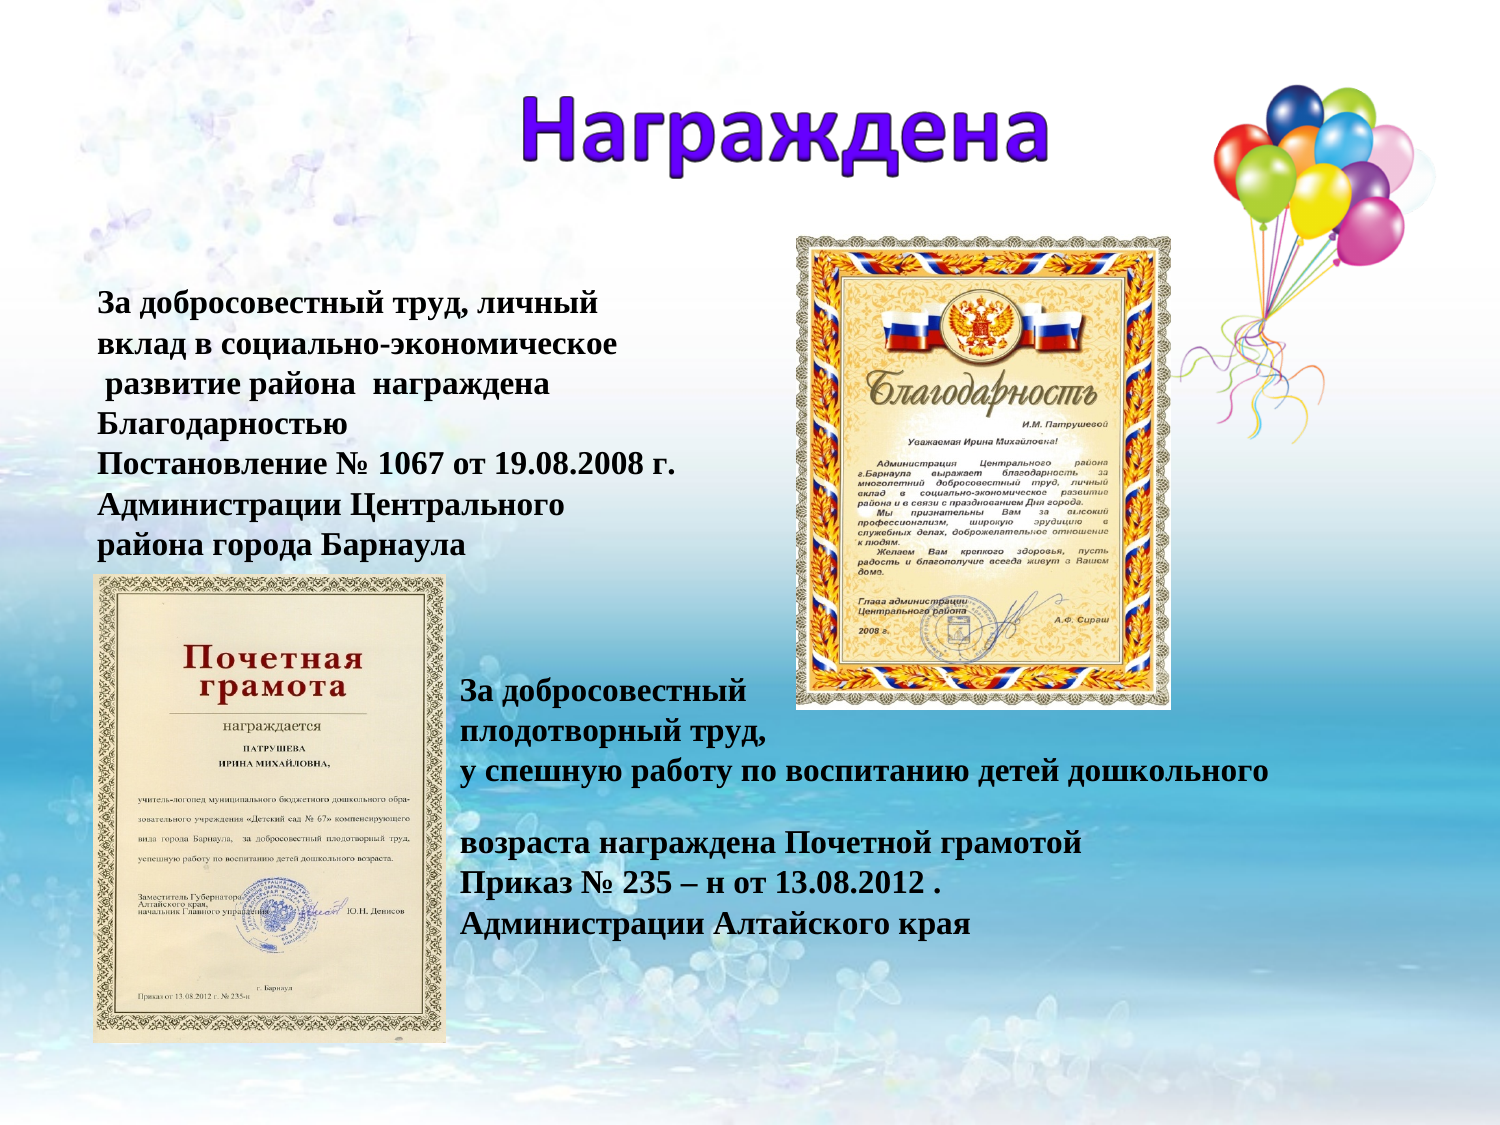

За добросовестный труд, личный
вклад в социально-экономическое
 развитие района награждена
Благодарностью
Постановление № 1067 от 19.08.2008 г.
Администрации Центрального
района города Барнаула
 За добросовестный
 плодотворный труд,
 у спешную работу по воспитанию детей дошкольного
 возраста награждена Почетной грамотой
 Приказ № 235 – н от 13.08.2012 .
 Администрации Алтайского края